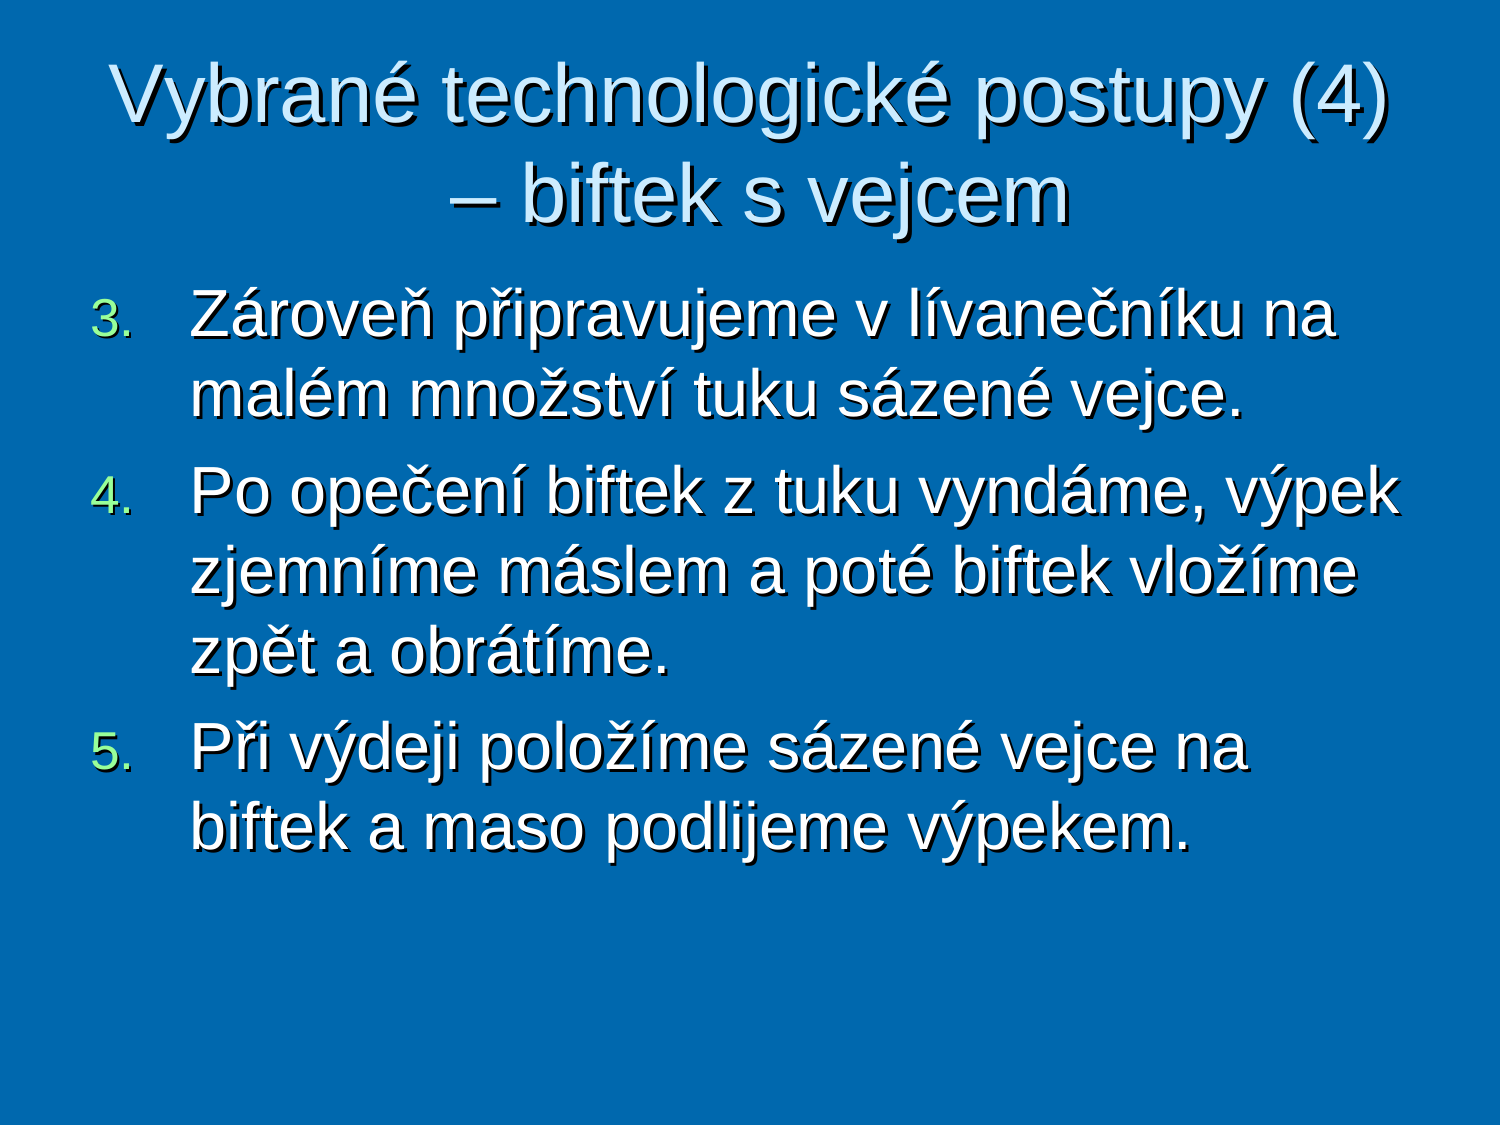

# Vybrané technologické postupy (4) – biftek s vejcem
Zároveň připravujeme v lívanečníku na malém množství tuku sázené vejce.
Po opečení biftek z tuku vyndáme, výpek zjemníme máslem a poté biftek vložíme zpět a obrátíme.
Při výdeji položíme sázené vejce na biftek a maso podlijeme výpekem.